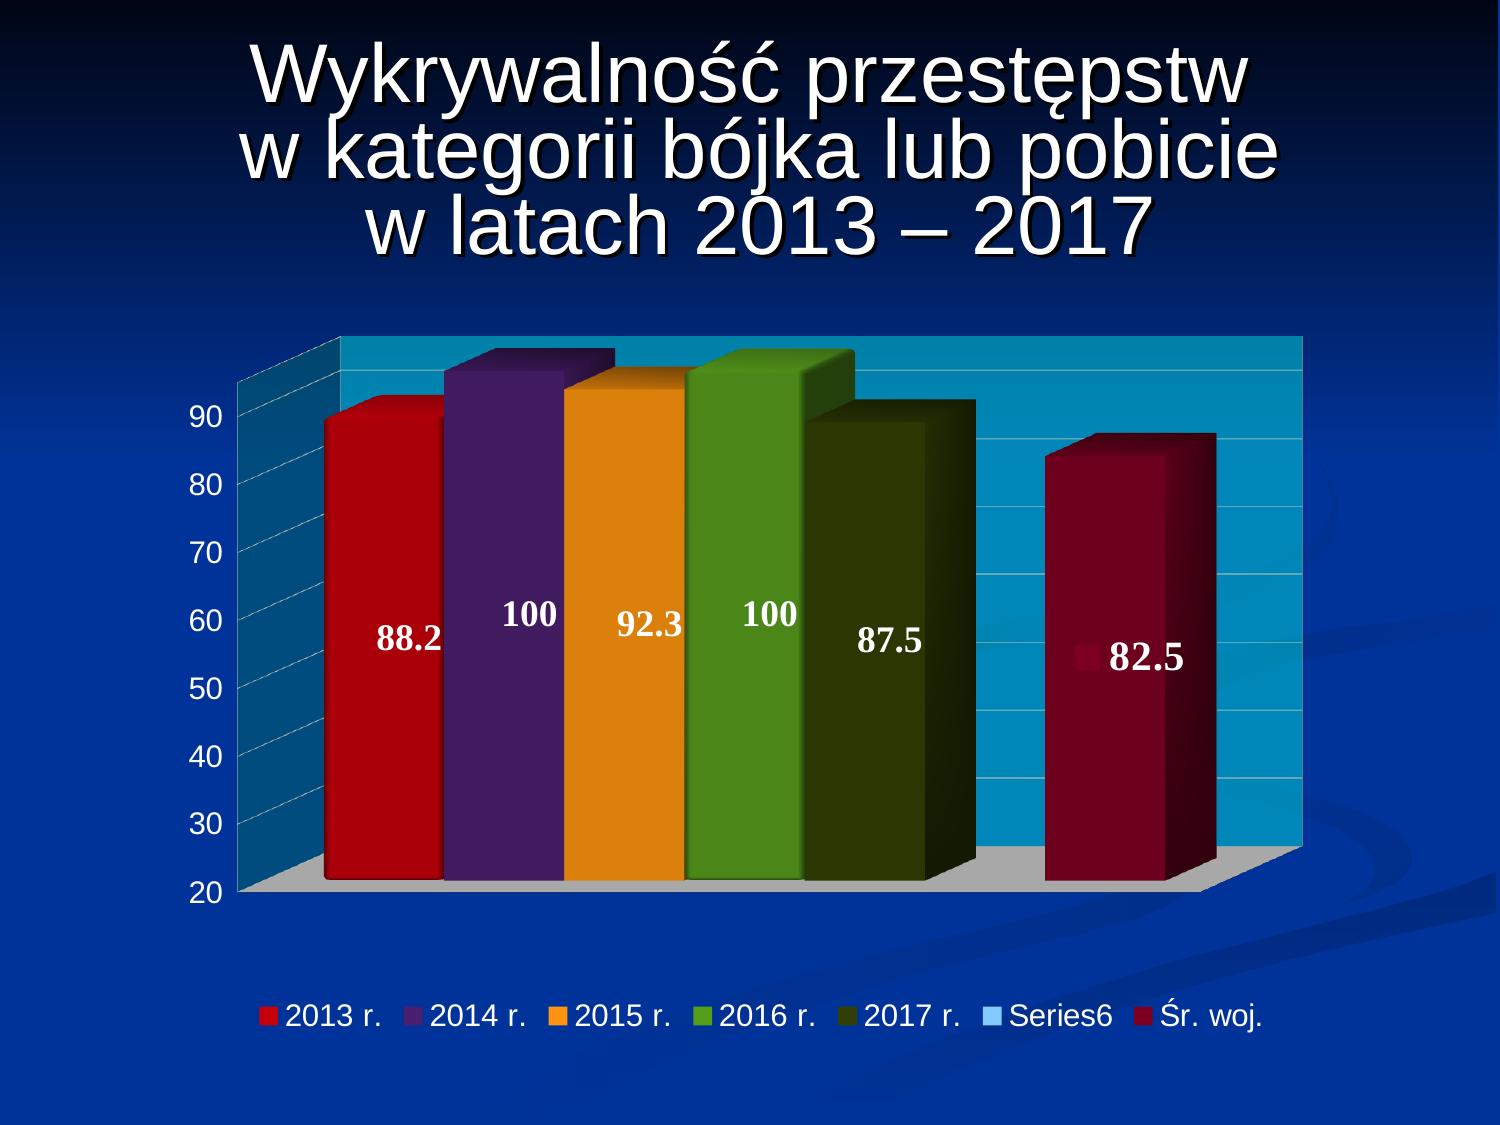

# Wykrywalność przestępstw w kategorii bójka lub pobicie w latach 2013 – 2017
[unsupported chart]